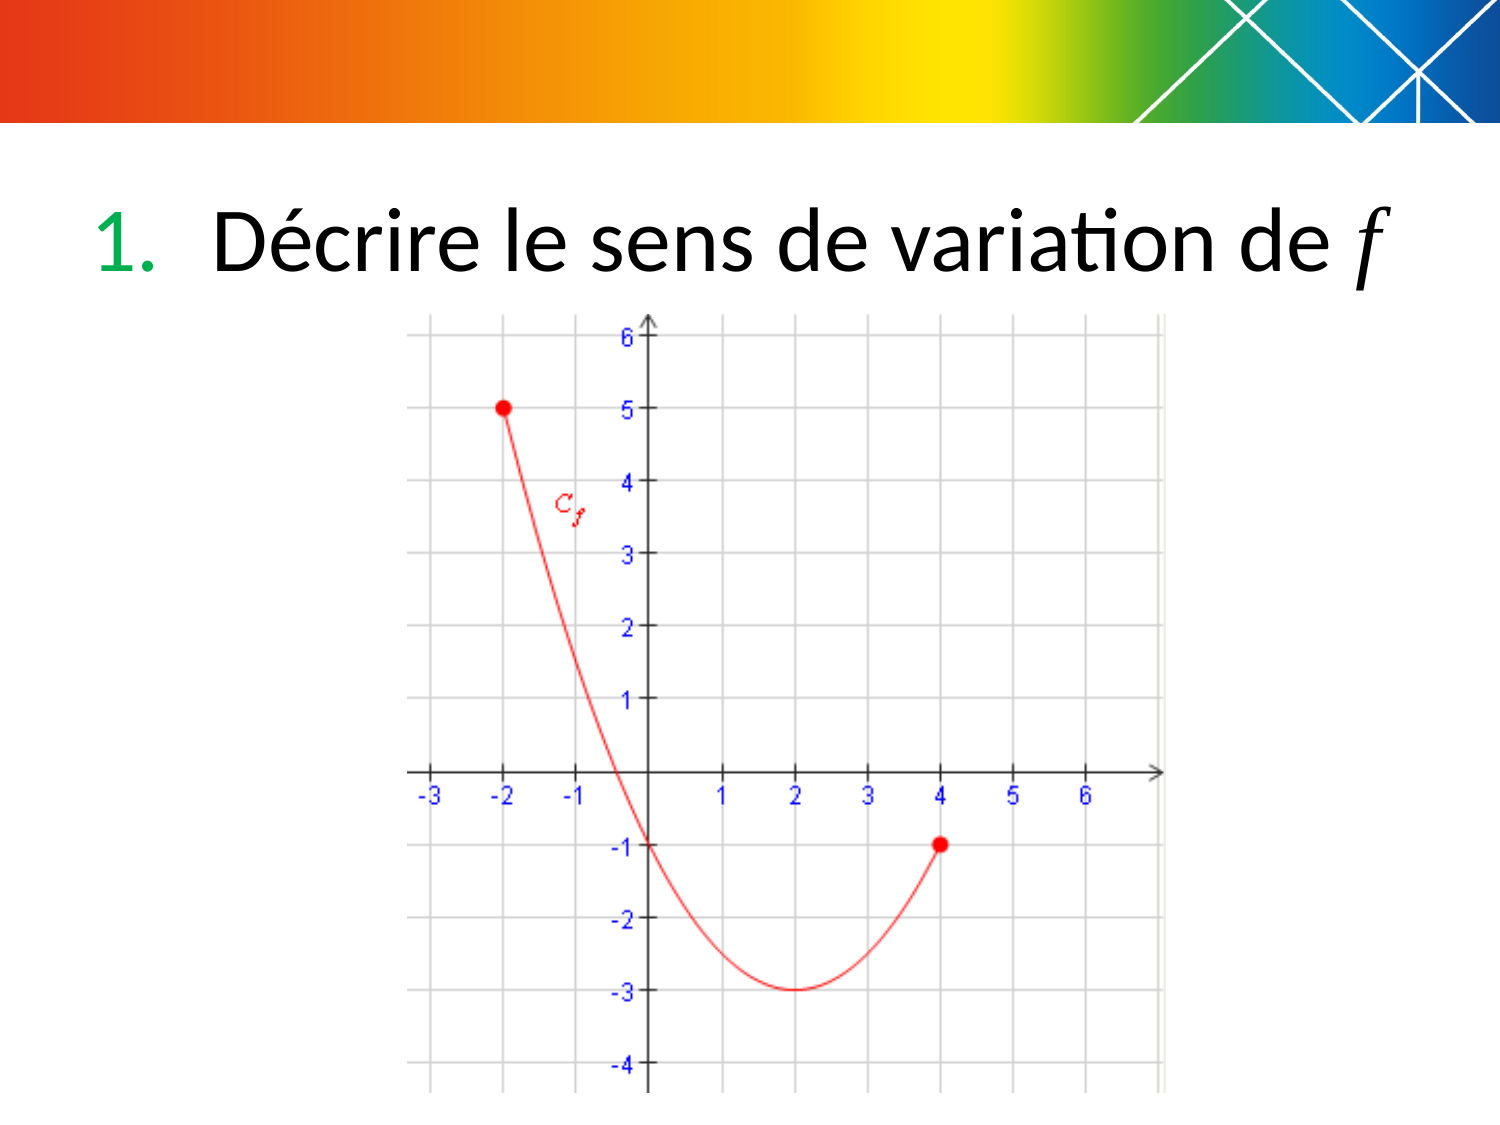

# Décrire le sens de variation de f